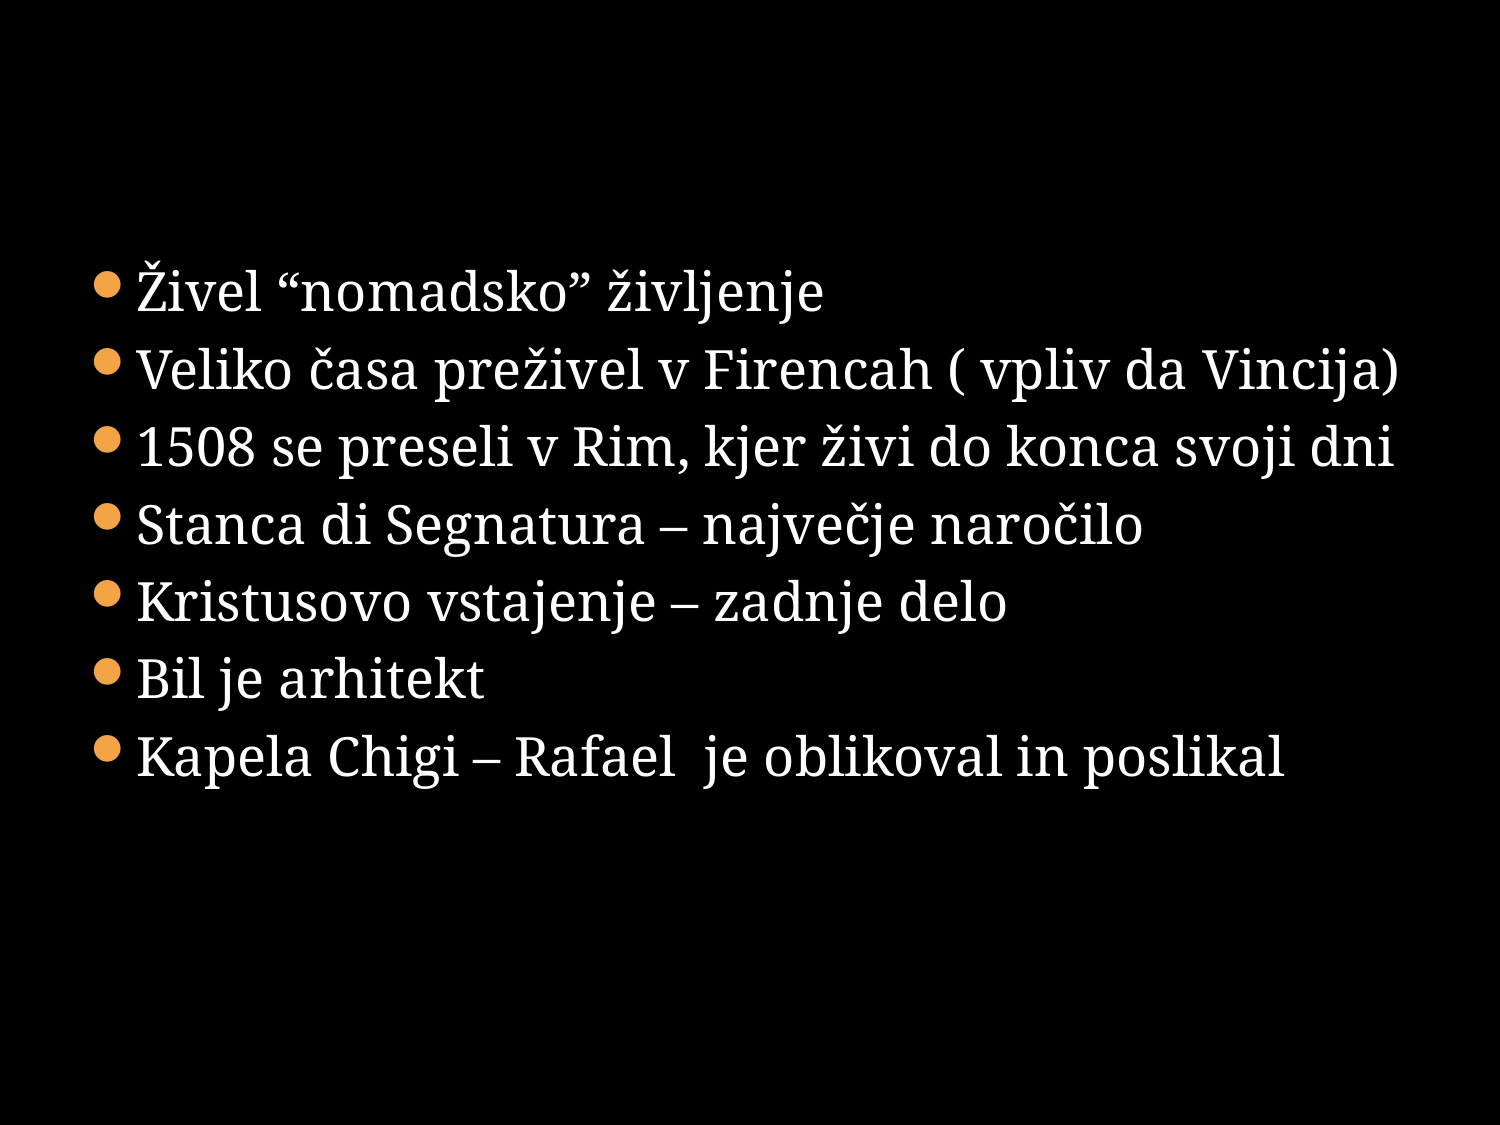

# Živel “nomadsko” življenje
Veliko časa preživel v Firencah ( vpliv da Vincija)
1508 se preseli v Rim, kjer živi do konca svoji dni
Stanca di Segnatura – največje naročilo
Kristusovo vstajenje – zadnje delo
Bil je arhitekt
Kapela Chigi – Rafael je oblikoval in poslikal